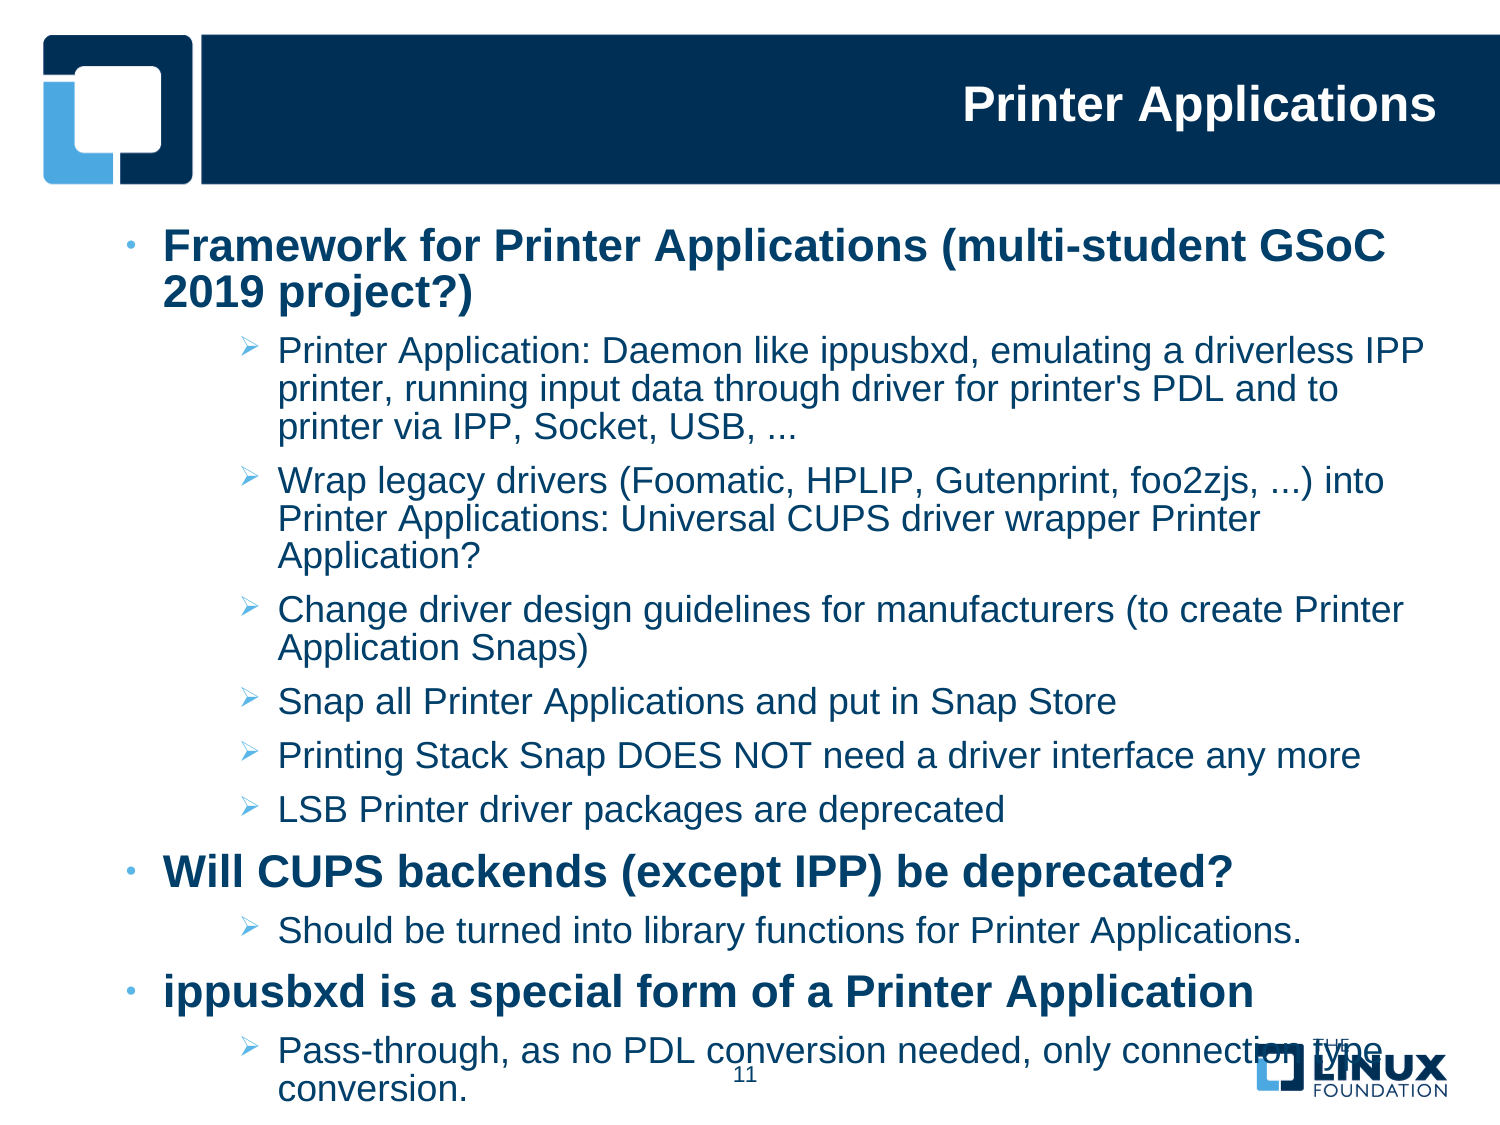

# Printer Applications
Framework for Printer Applications (multi-student GSoC 2019 project?)
Printer Application: Daemon like ippusbxd, emulating a driverless IPP printer, running input data through driver for printer's PDL and to printer via IPP, Socket, USB, ...
Wrap legacy drivers (Foomatic, HPLIP, Gutenprint, foo2zjs, ...) into Printer Applications: Universal CUPS driver wrapper Printer Application?
Change driver design guidelines for manufacturers (to create Printer Application Snaps)
Snap all Printer Applications and put in Snap Store
Printing Stack Snap DOES NOT need a driver interface any more
LSB Printer driver packages are deprecated
Will CUPS backends (except IPP) be deprecated?
Should be turned into library functions for Printer Applications.
ippusbxd is a special form of a Printer Application
Pass-through, as no PDL conversion needed, only connection type conversion.
Printer Applications: ipp(s)://localhost:<port>/...,
Same Avahi changes as for ippusbxd needed
11